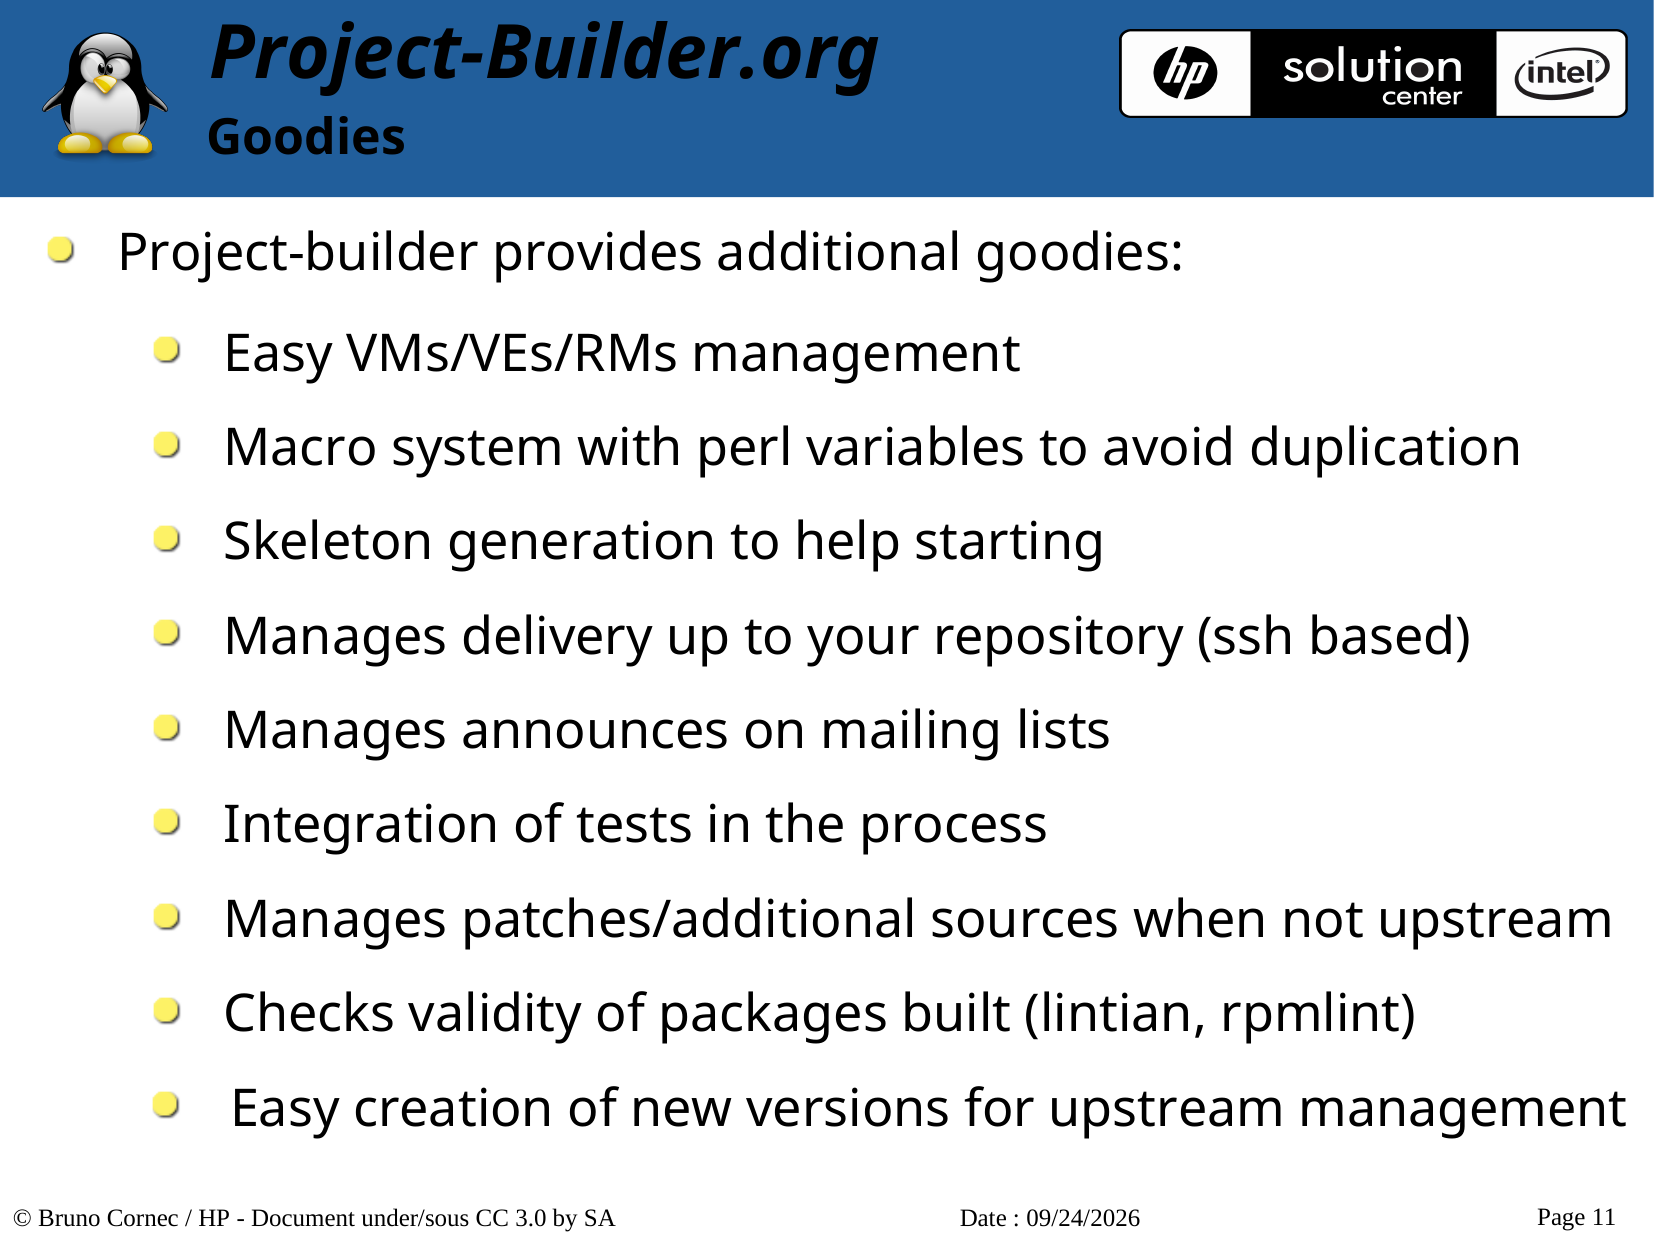

Goodies
# Project-builder provides additional goodies:
Easy VMs/VEs/RMs management
Macro system with perl variables to avoid duplication
Skeleton generation to help starting
Manages delivery up to your repository (ssh based)
Manages announces on mailing lists
Integration of tests in the process
Manages patches/additional sources when not upstream
Checks validity of packages built (lintian, rpmlint)
Easy creation of new versions for upstream management